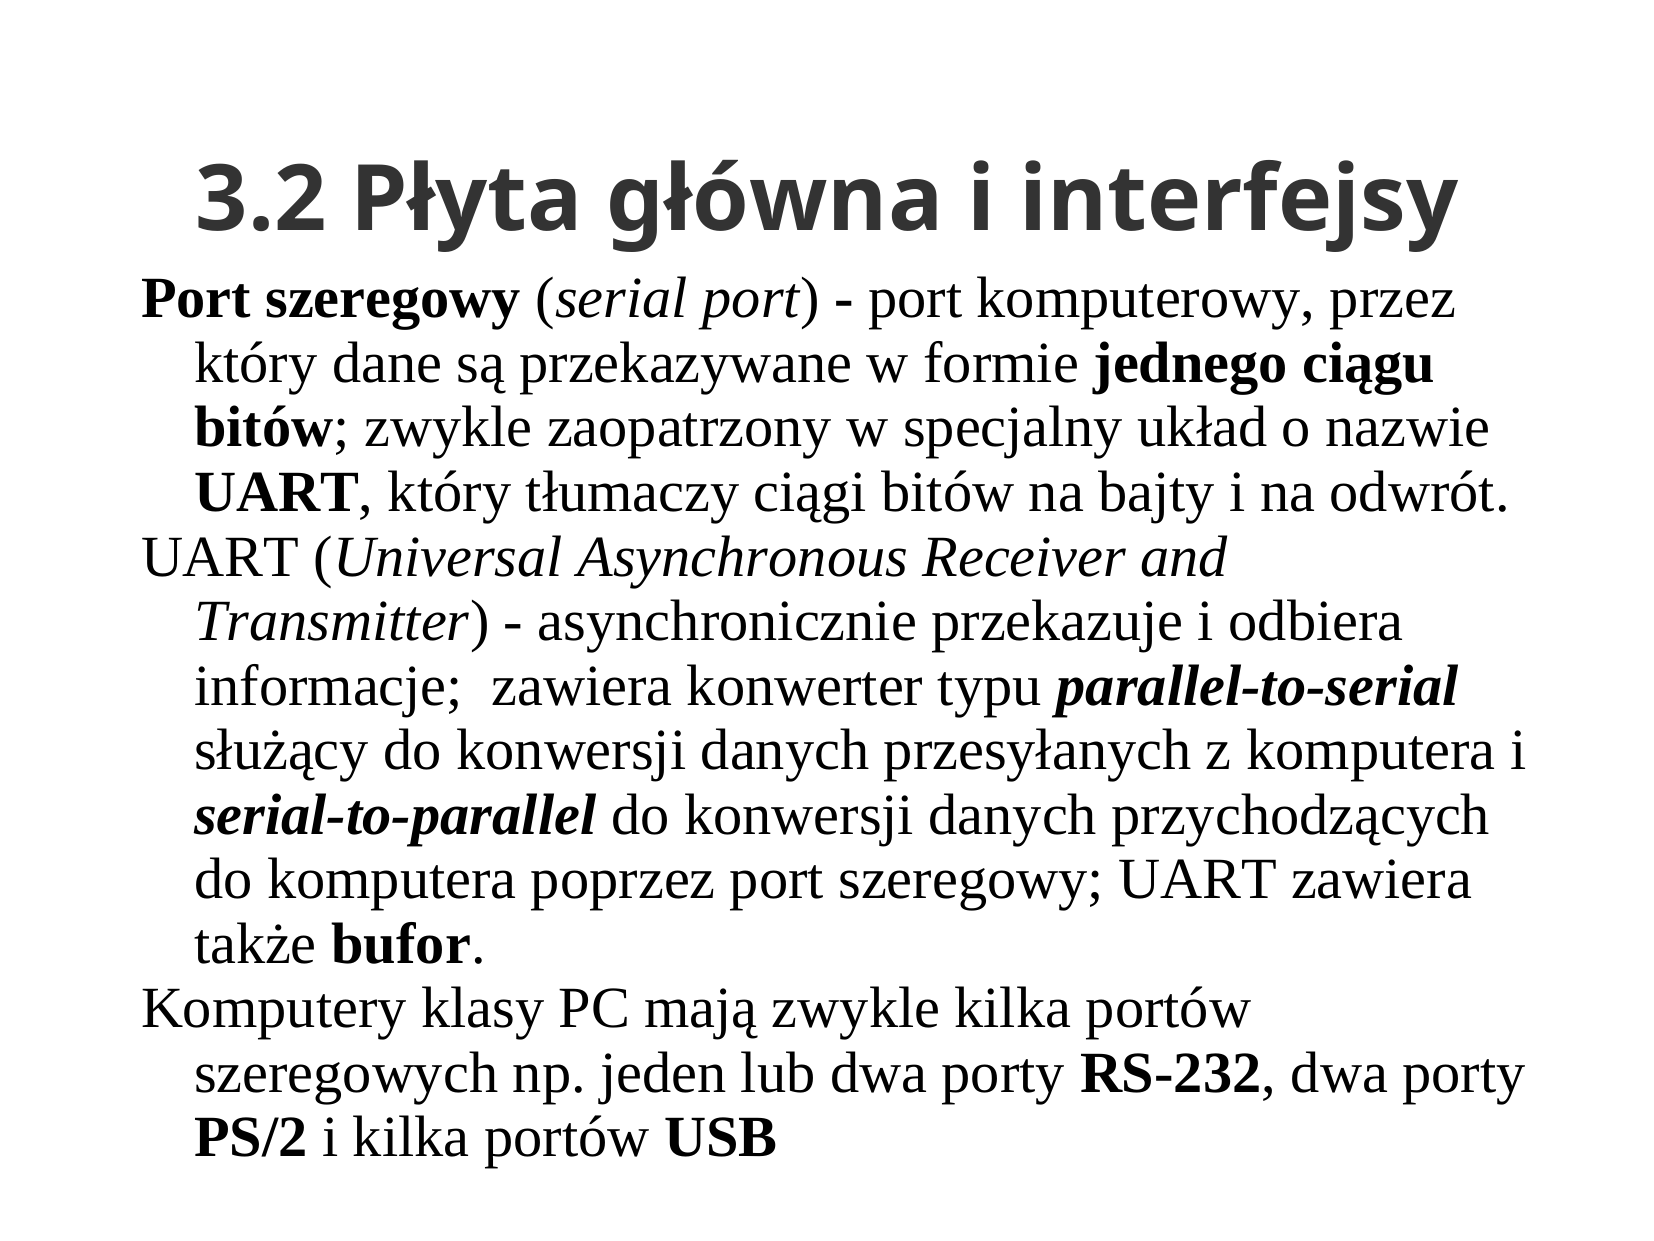

# 3.2 Płyta główna i interfejsy
Port szeregowy (serial port) - port komputerowy, przez który dane są przekazywane w formie jednego ciągu bitów; zwykle zaopatrzony w specjalny układ o nazwie UART, który tłumaczy ciągi bitów na bajty i na odwrót.
UART (Universal Asynchronous Receiver and Transmitter) - asynchronicznie przekazuje i odbiera informacje; zawiera konwerter typu parallel-to-serial służący do konwersji danych przesyłanych z komputera i serial-to-parallel do konwersji danych przychodzących do komputera poprzez port szeregowy; UART zawiera także bufor.
Komputery klasy PC mają zwykle kilka portów szeregowych np. jeden lub dwa porty RS-232, dwa porty PS/2 i kilka portów USB